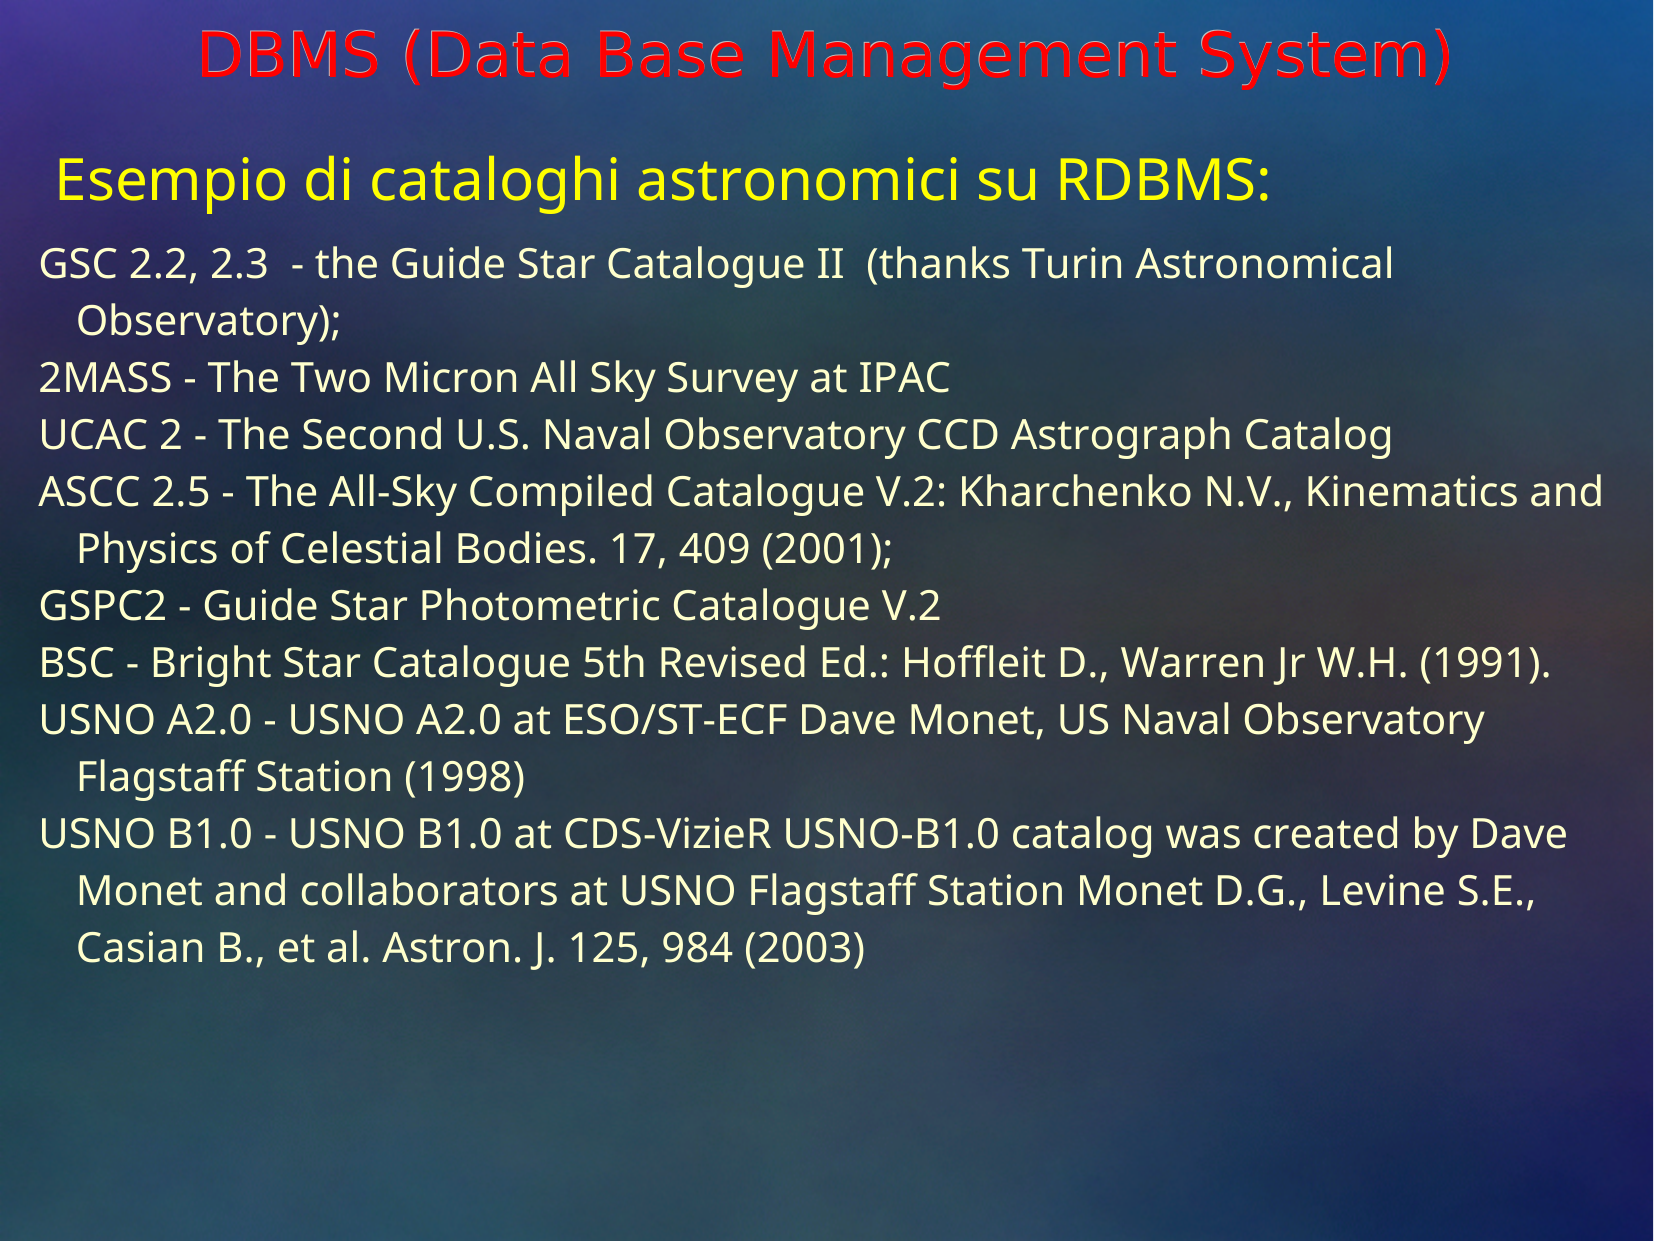

Esempio di cataloghi astronomici su RDBMS:
GSC 2.2, 2.3 - the Guide Star Catalogue II (thanks Turin Astronomical Observatory);
2MASS - The Two Micron All Sky Survey at IPAC
UCAC 2 - The Second U.S. Naval Observatory CCD Astrograph Catalog
ASCC 2.5 - The All-Sky Compiled Catalogue V.2: Kharchenko N.V., Kinematics and Physics of Celestial Bodies. 17, 409 (2001);
GSPC2 - Guide Star Photometric Catalogue V.2
BSC - Bright Star Catalogue 5th Revised Ed.: Hoffleit D., Warren Jr W.H. (1991).
USNO A2.0 - USNO A2.0 at ESO/ST-ECF Dave Monet, US Naval Observatory Flagstaff Station (1998)
USNO B1.0 - USNO B1.0 at CDS-VizieR USNO-B1.0 catalog was created by Dave Monet and collaborators at USNO Flagstaff Station Monet D.G., Levine S.E., Casian B., et al. Astron. J. 125, 984 (2003)